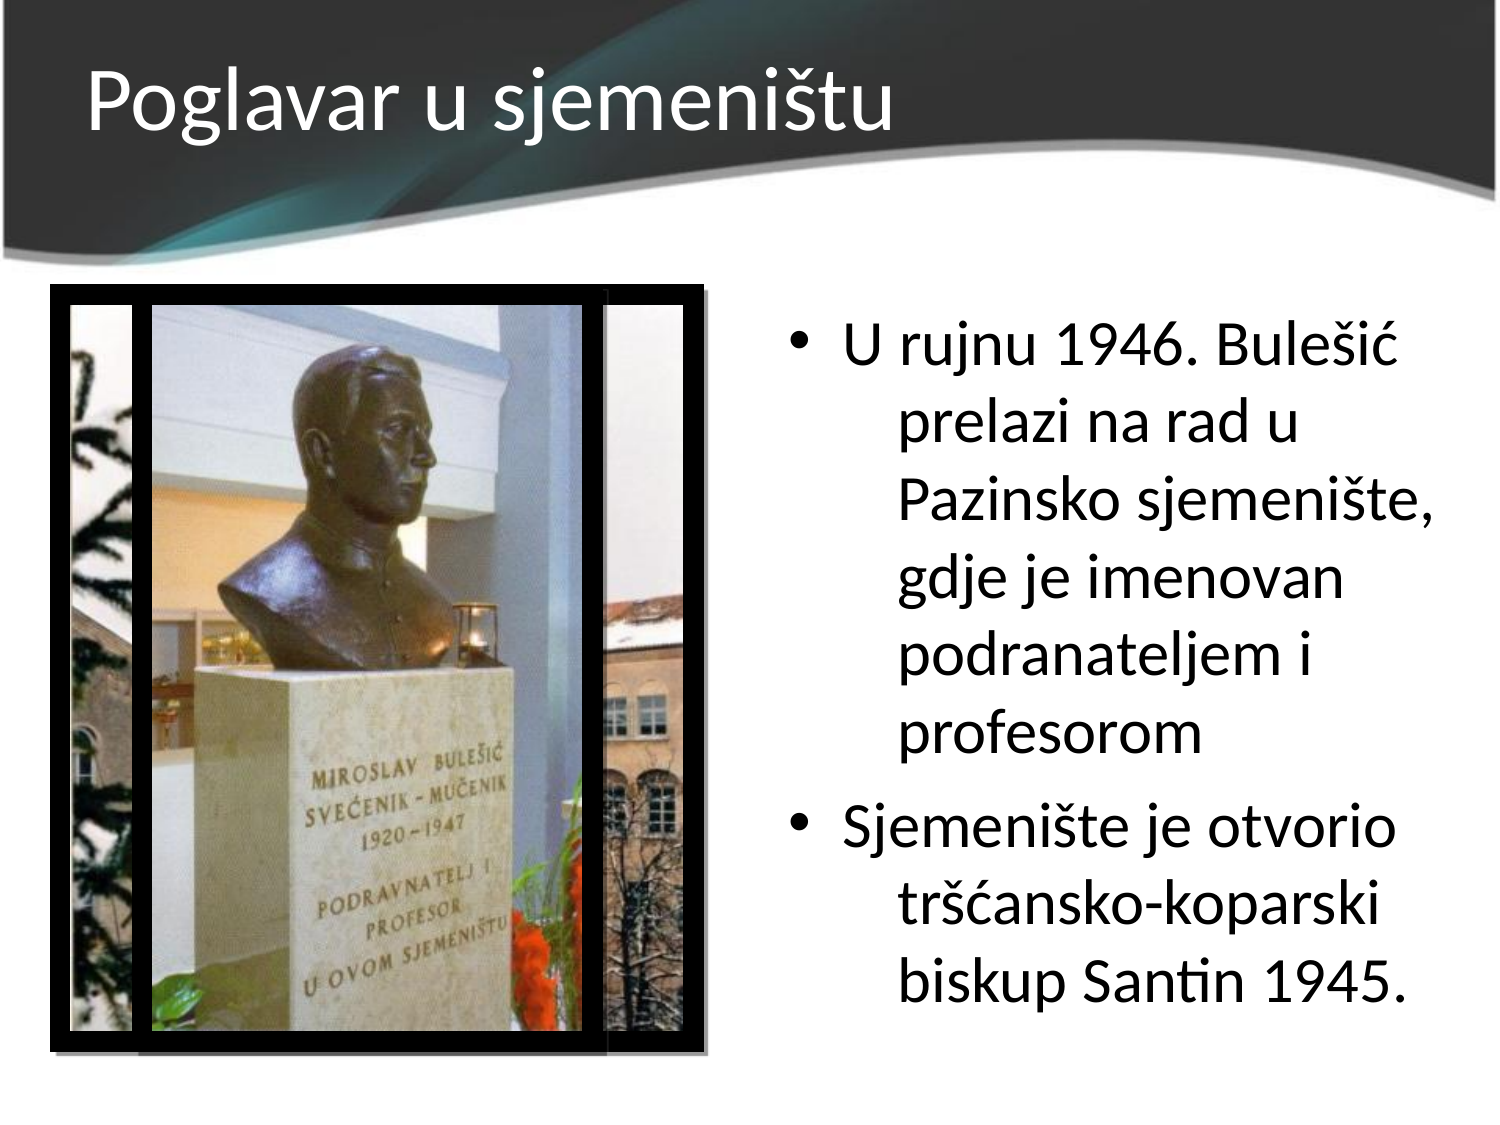

Poglavar u sjemeništu
# U rujnu 1946. Bulešić prelazi na rad u Pazinsko sjemenište, gdje je imenovan podranateljem i profesorom
Sjemenište je otvorio tršćansko-koparski biskup Santin 1945.